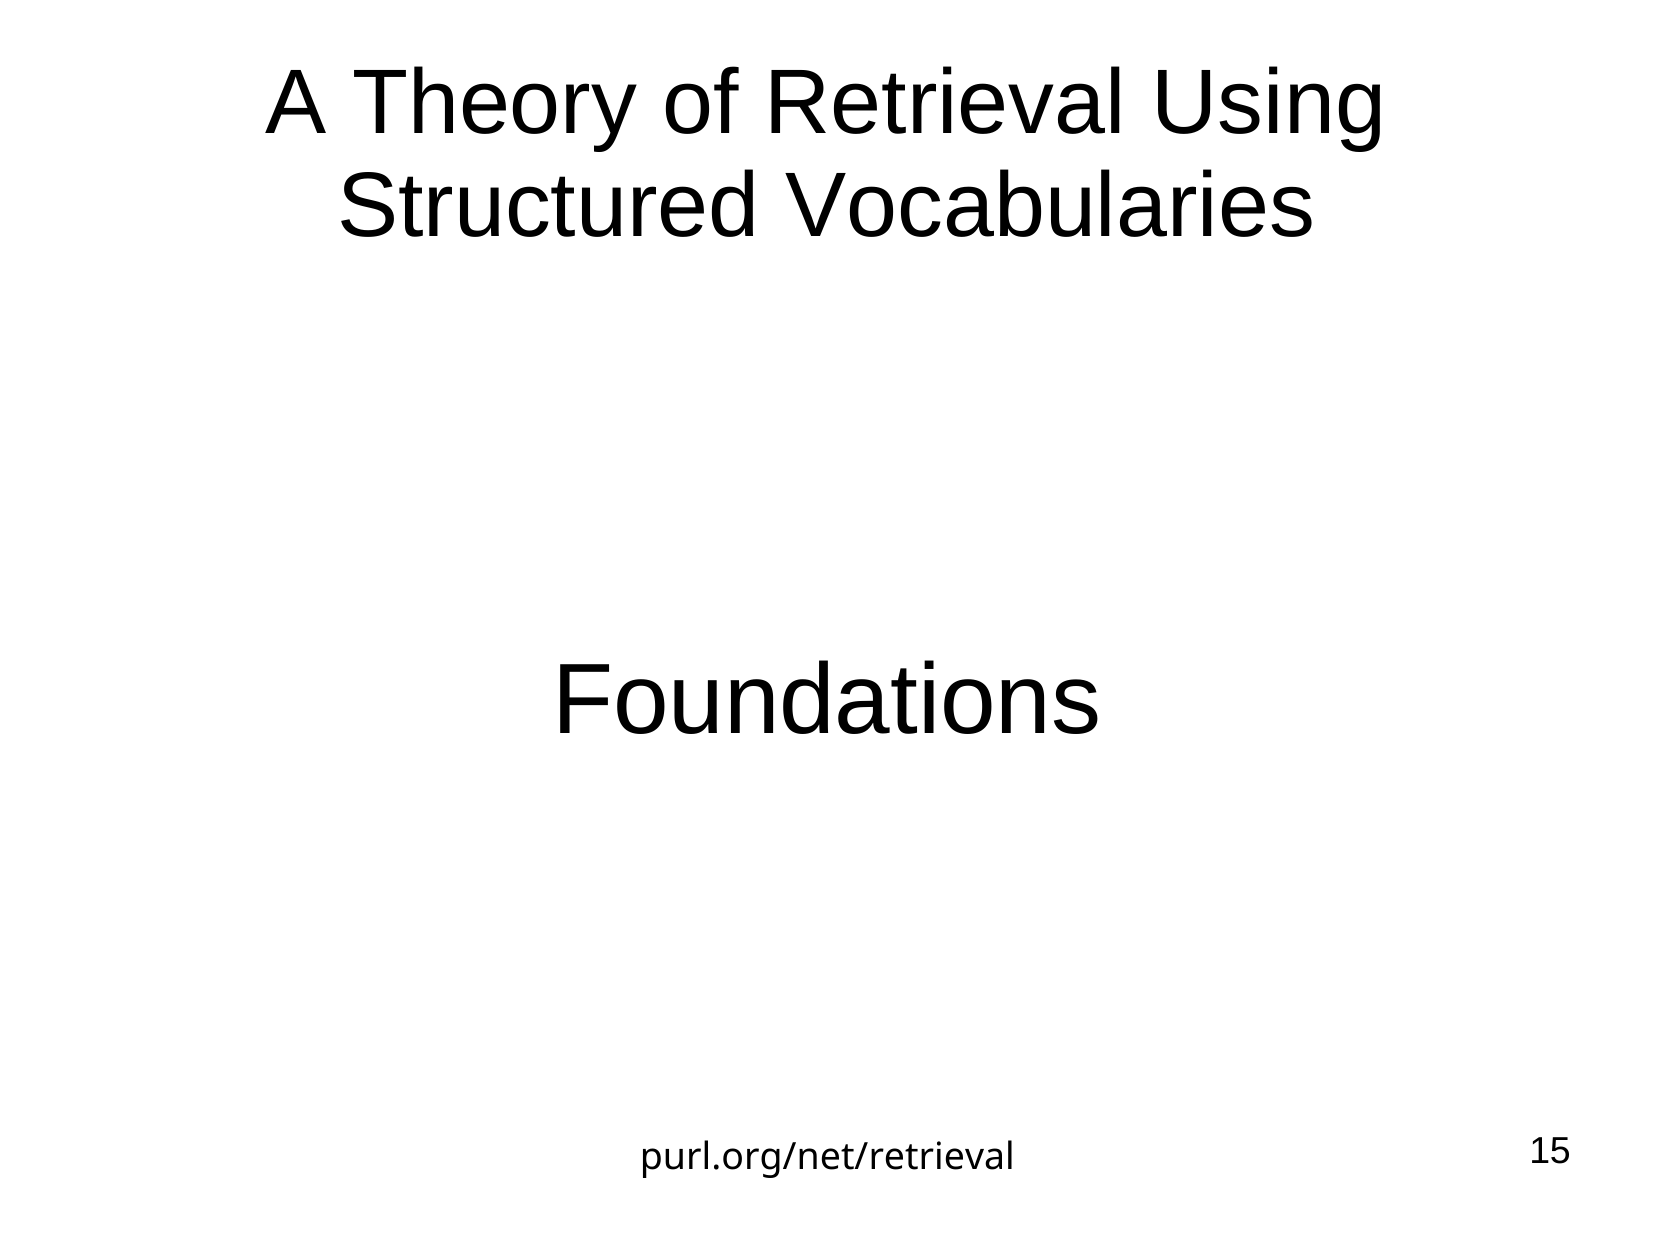

# A Theory of Retrieval Using Structured Vocabularies
Foundations
purl.org/net/retrieval
15